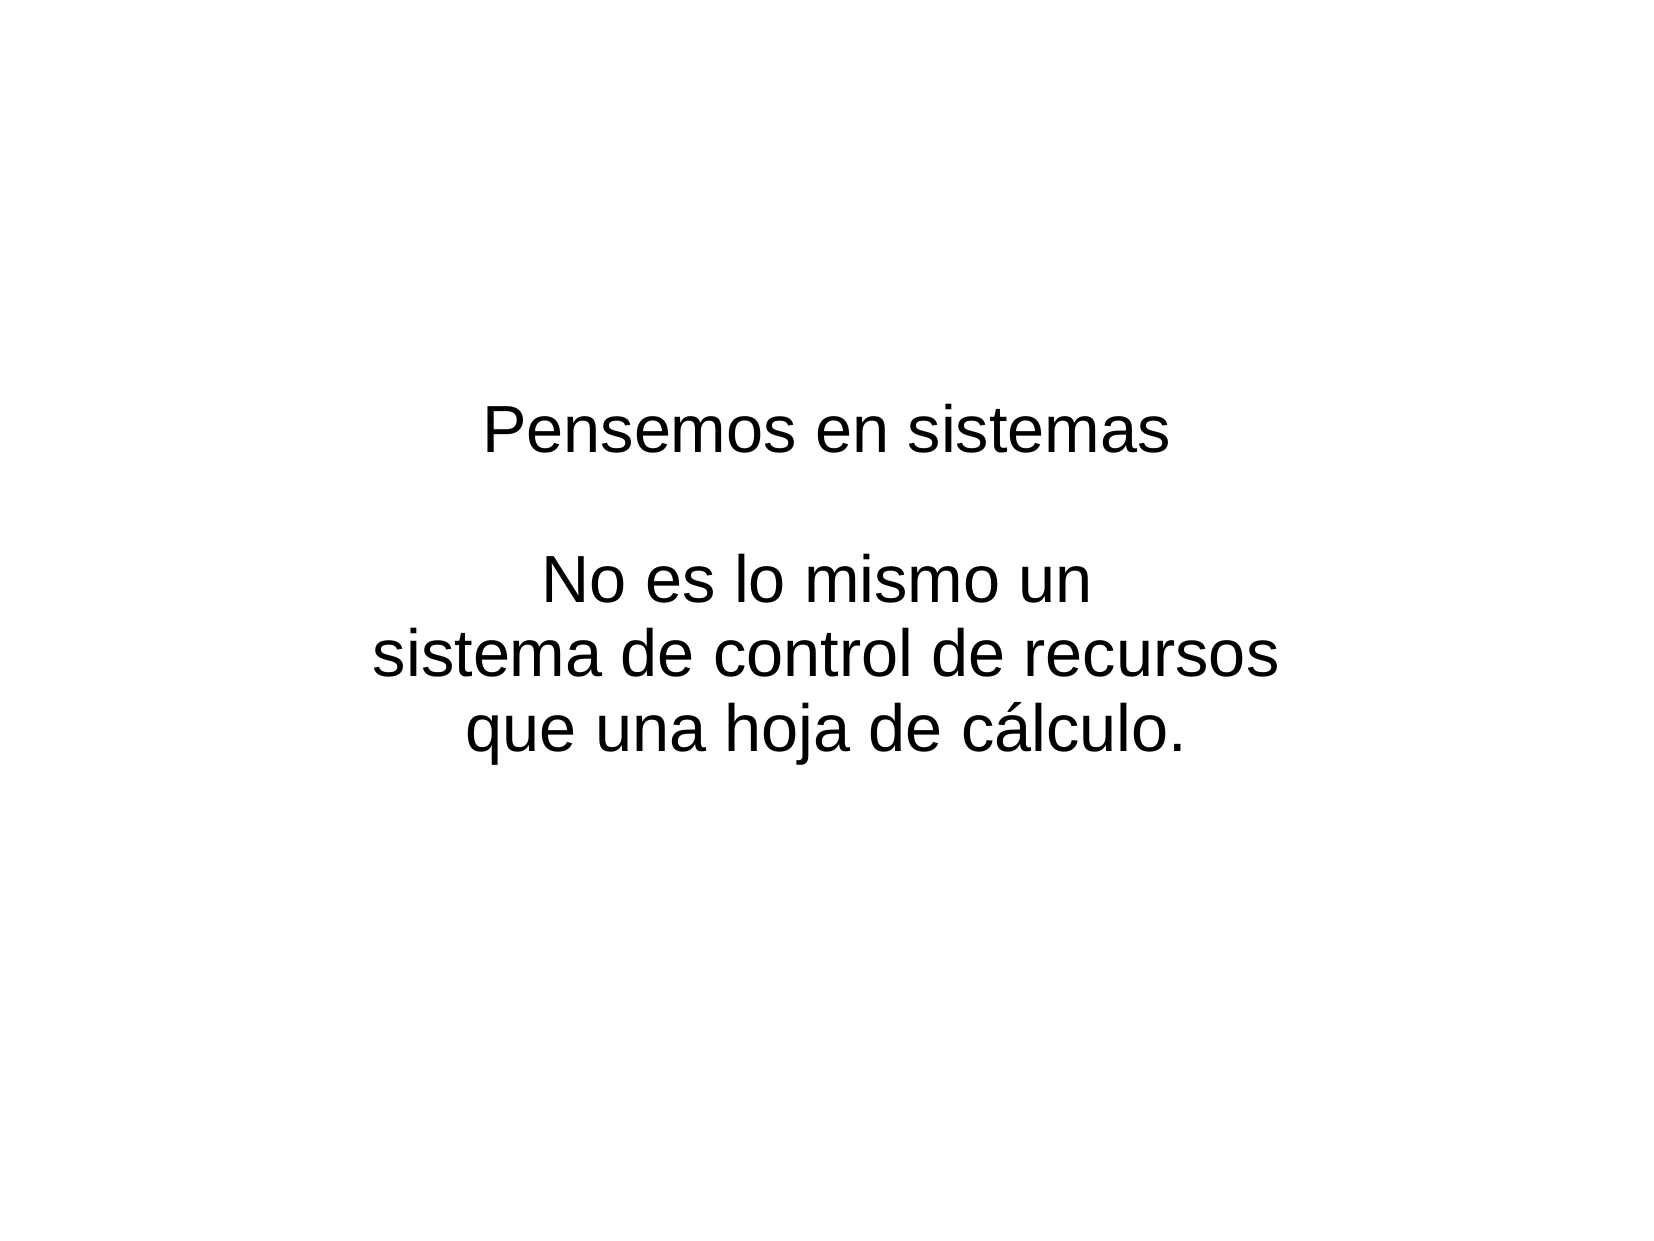

# Pensemos en sistemas
No es lo mismo un
sistema de control de recursos
que una hoja de cálculo.